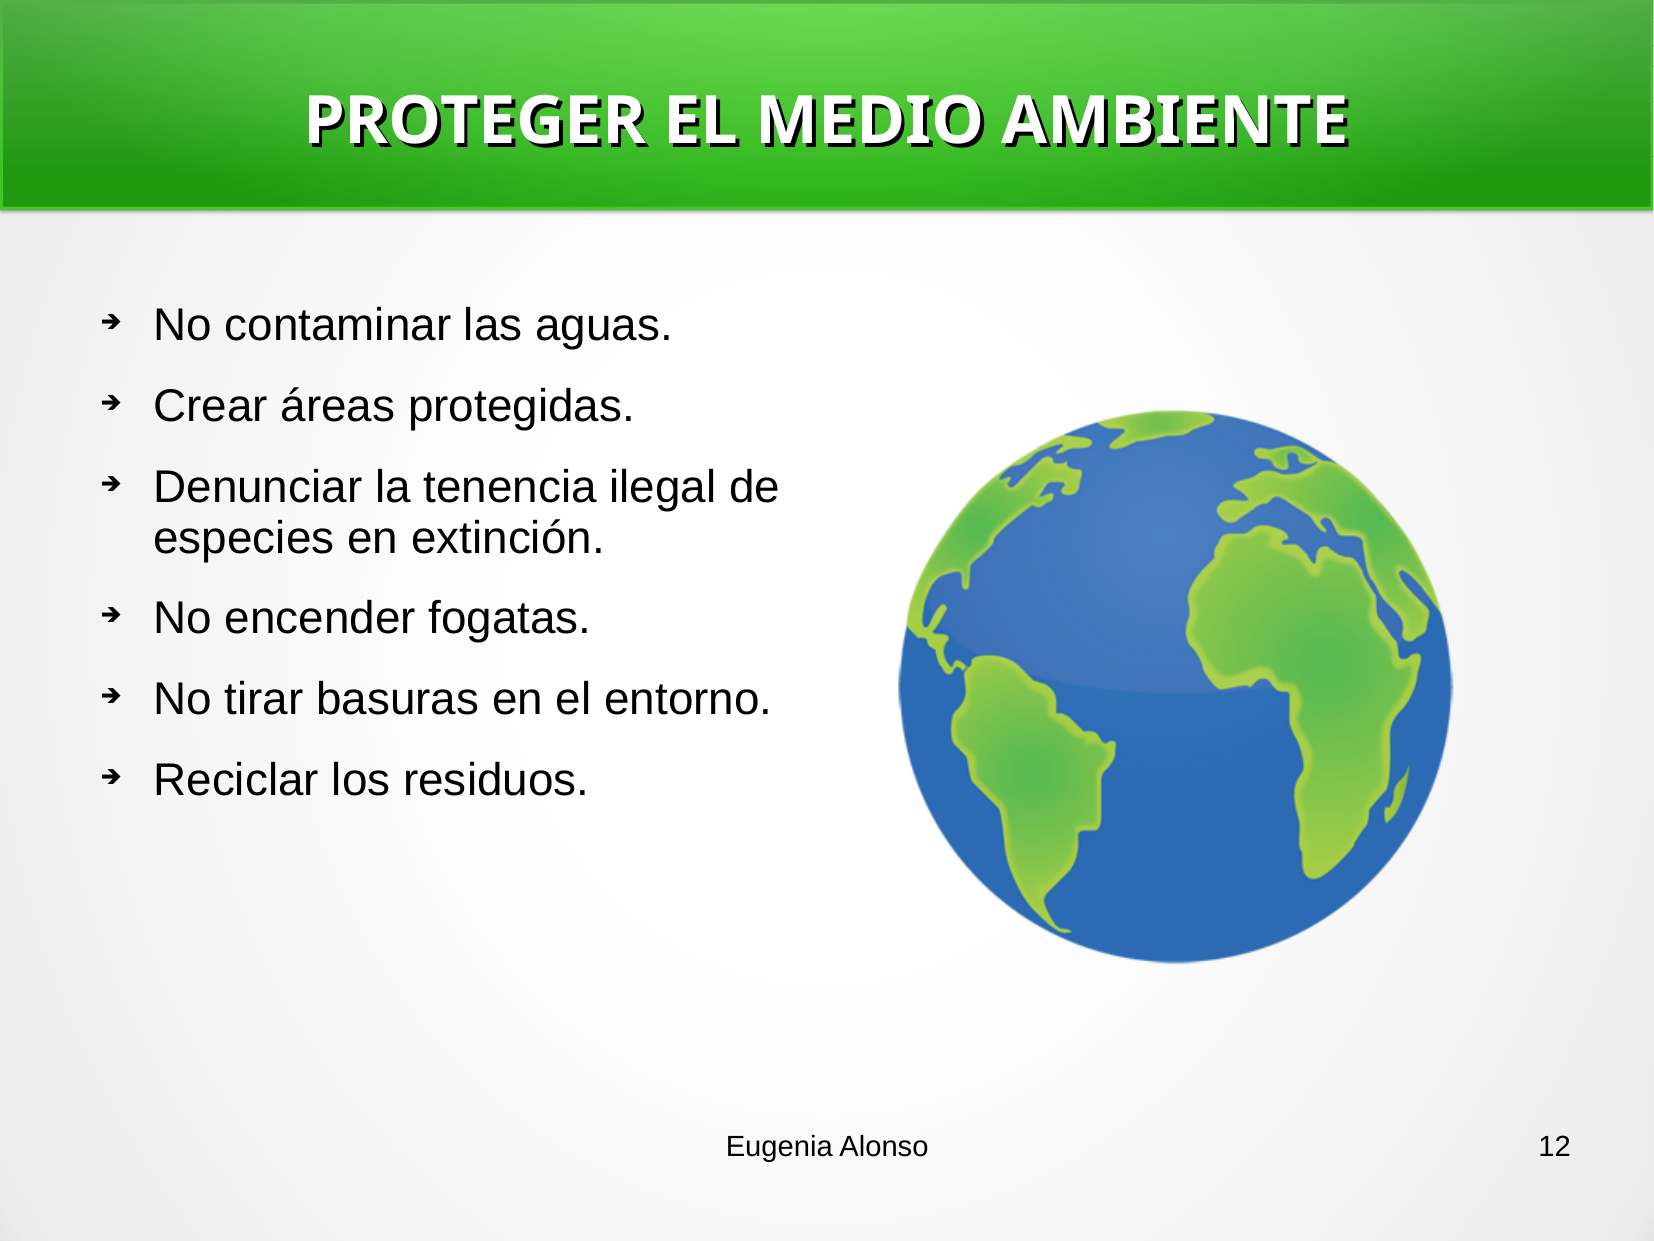

# PROTEGER EL MEDIO AMBIENTE
No contaminar las aguas.
Crear áreas protegidas.
Denunciar la tenencia ilegal de especies en extinción.
No encender fogatas.
No tirar basuras en el entorno.
Reciclar los residuos.
Eugenia Alonso
12